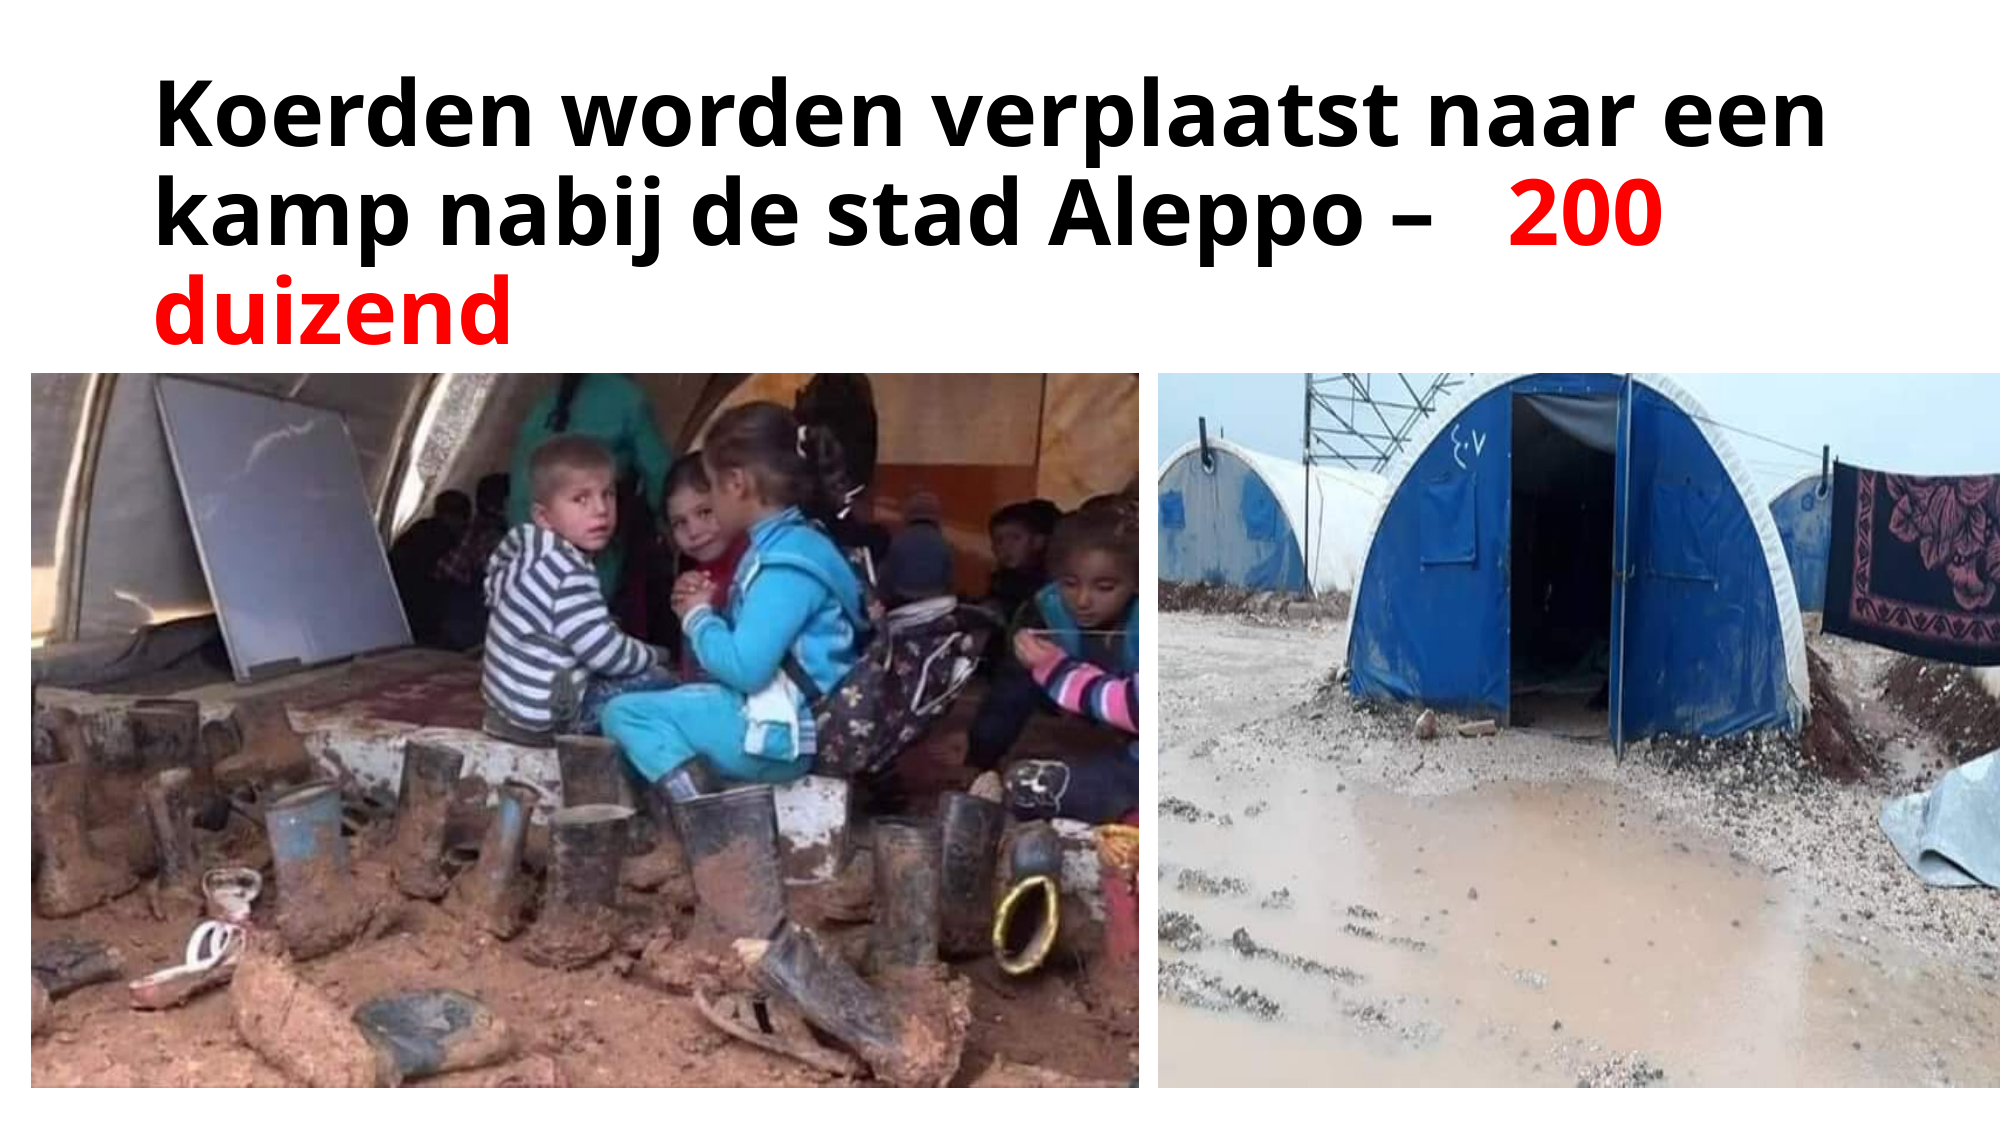

# Koerden worden verplaatst naar een kamp nabij de stad Aleppo – 200 duizend